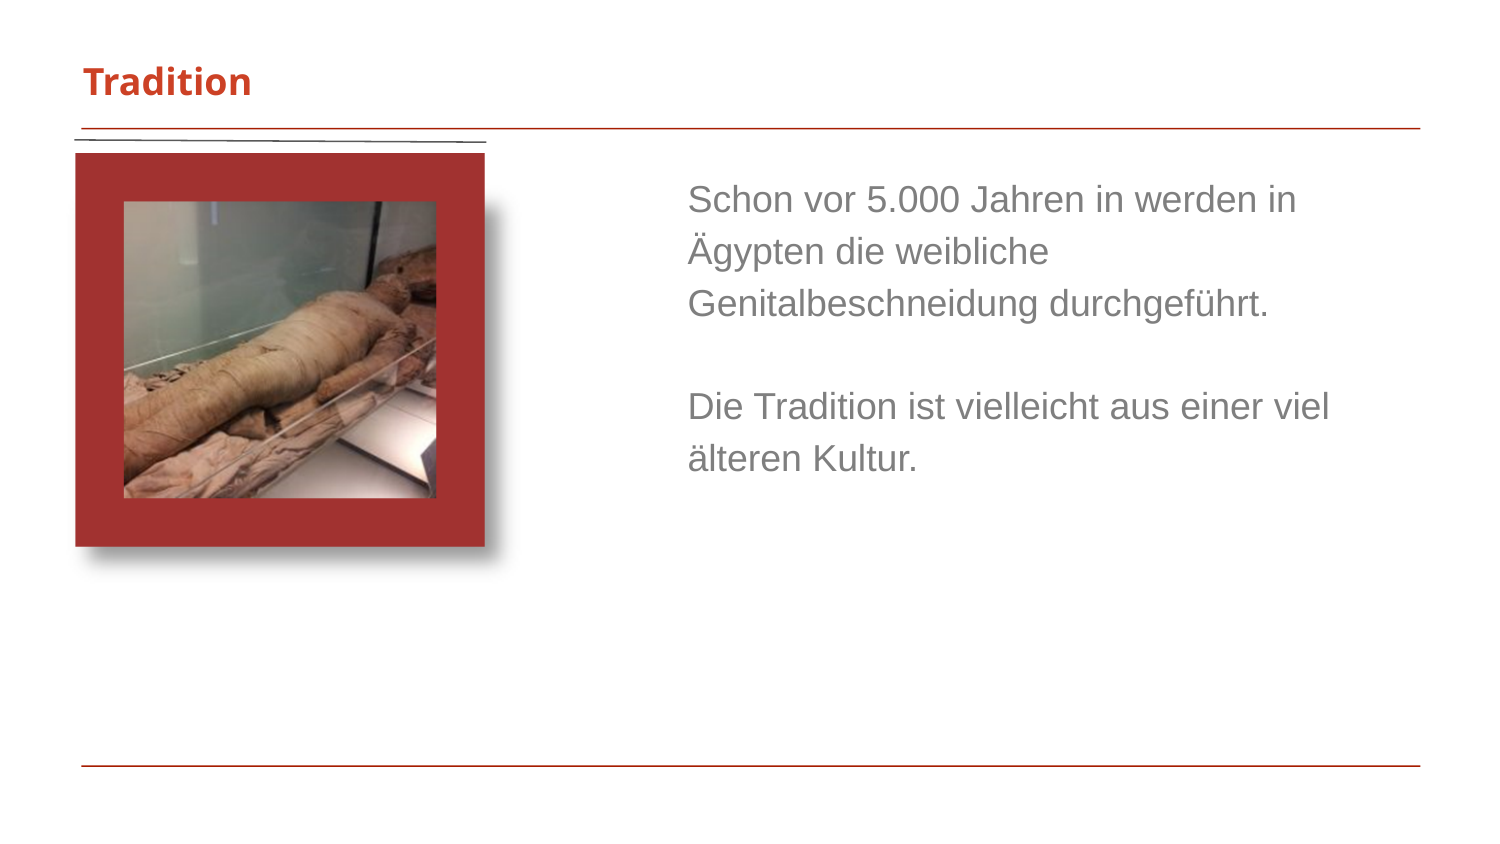

Tradition
Schon vor 5.000 Jahren in werden in Ägypten die weibliche Genitalbeschneidung durchgeführt.
Die Tradition ist vielleicht aus einer viel älteren Kultur.